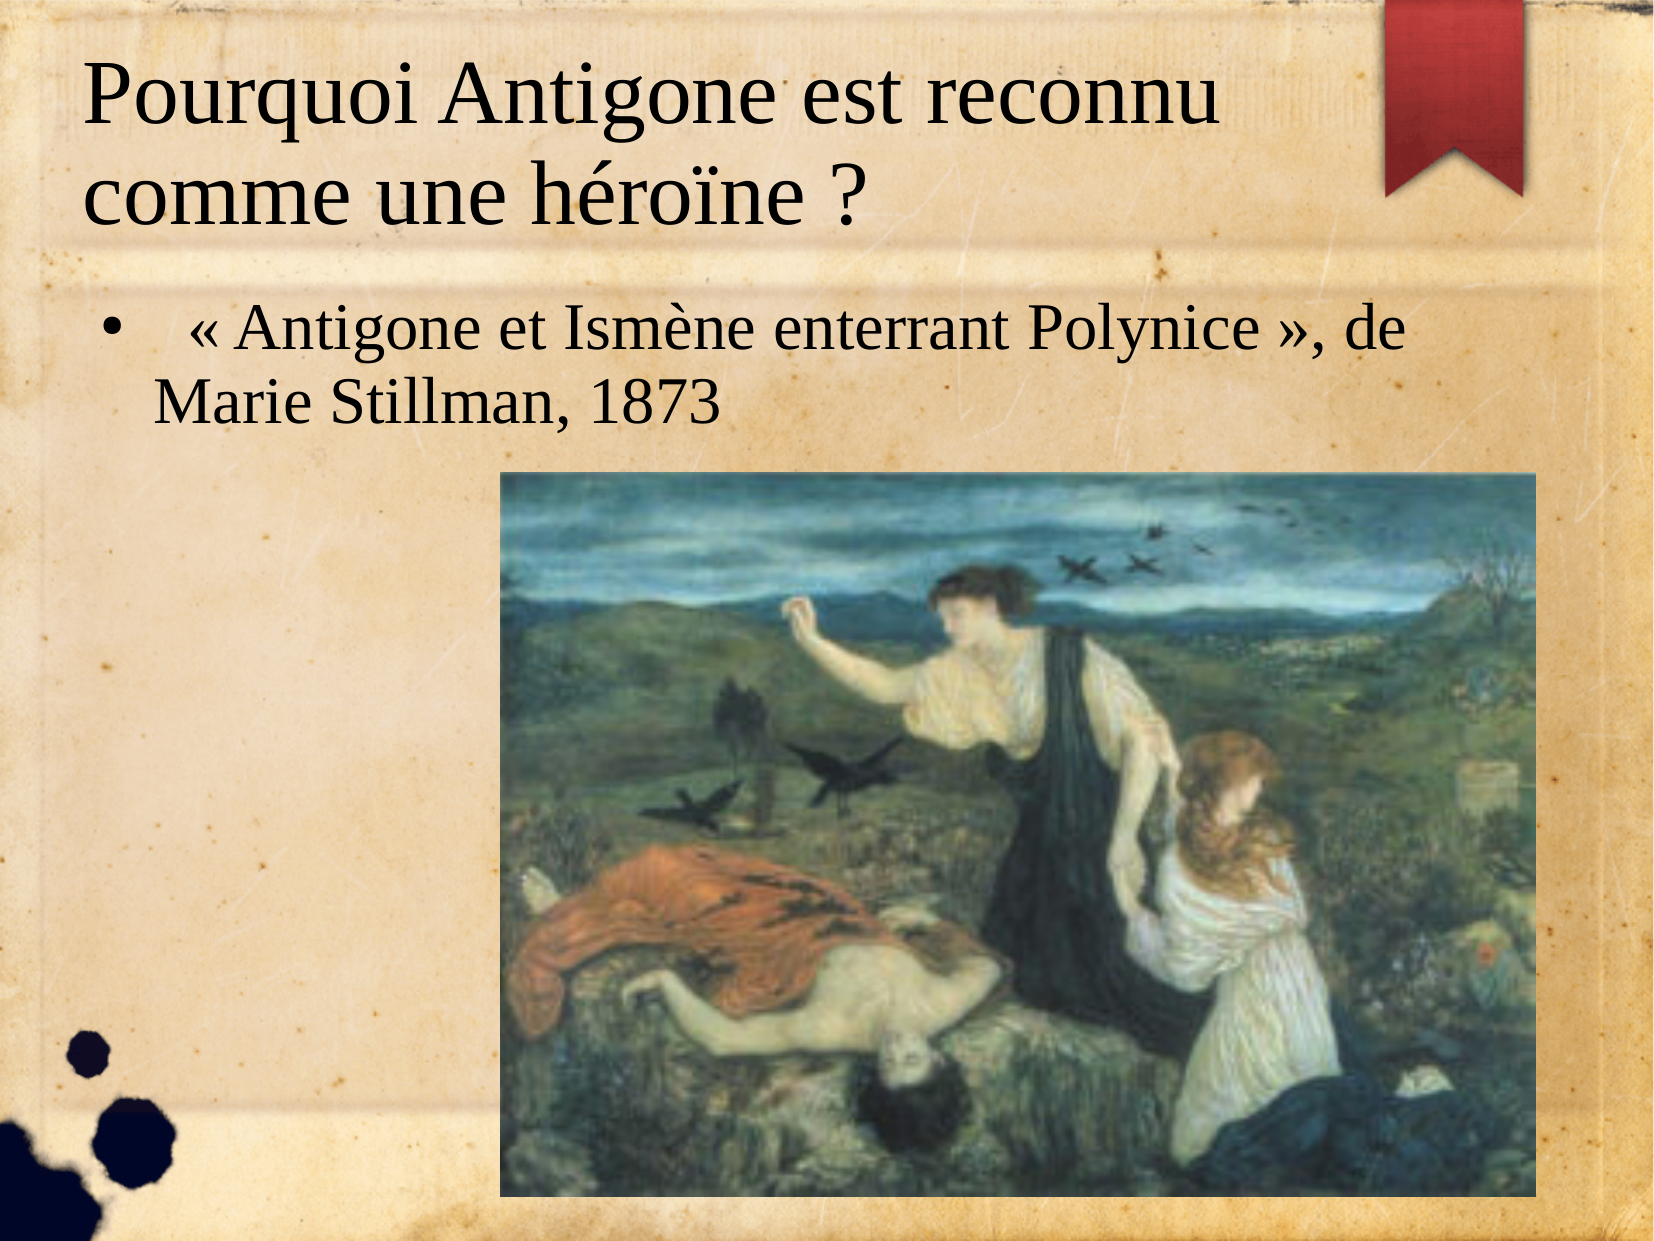

# Pourquoi Antigone est reconnu comme une héroïne ?
 « Antigone et Ismène enterrant Polynice », de Marie Stillman, 1873